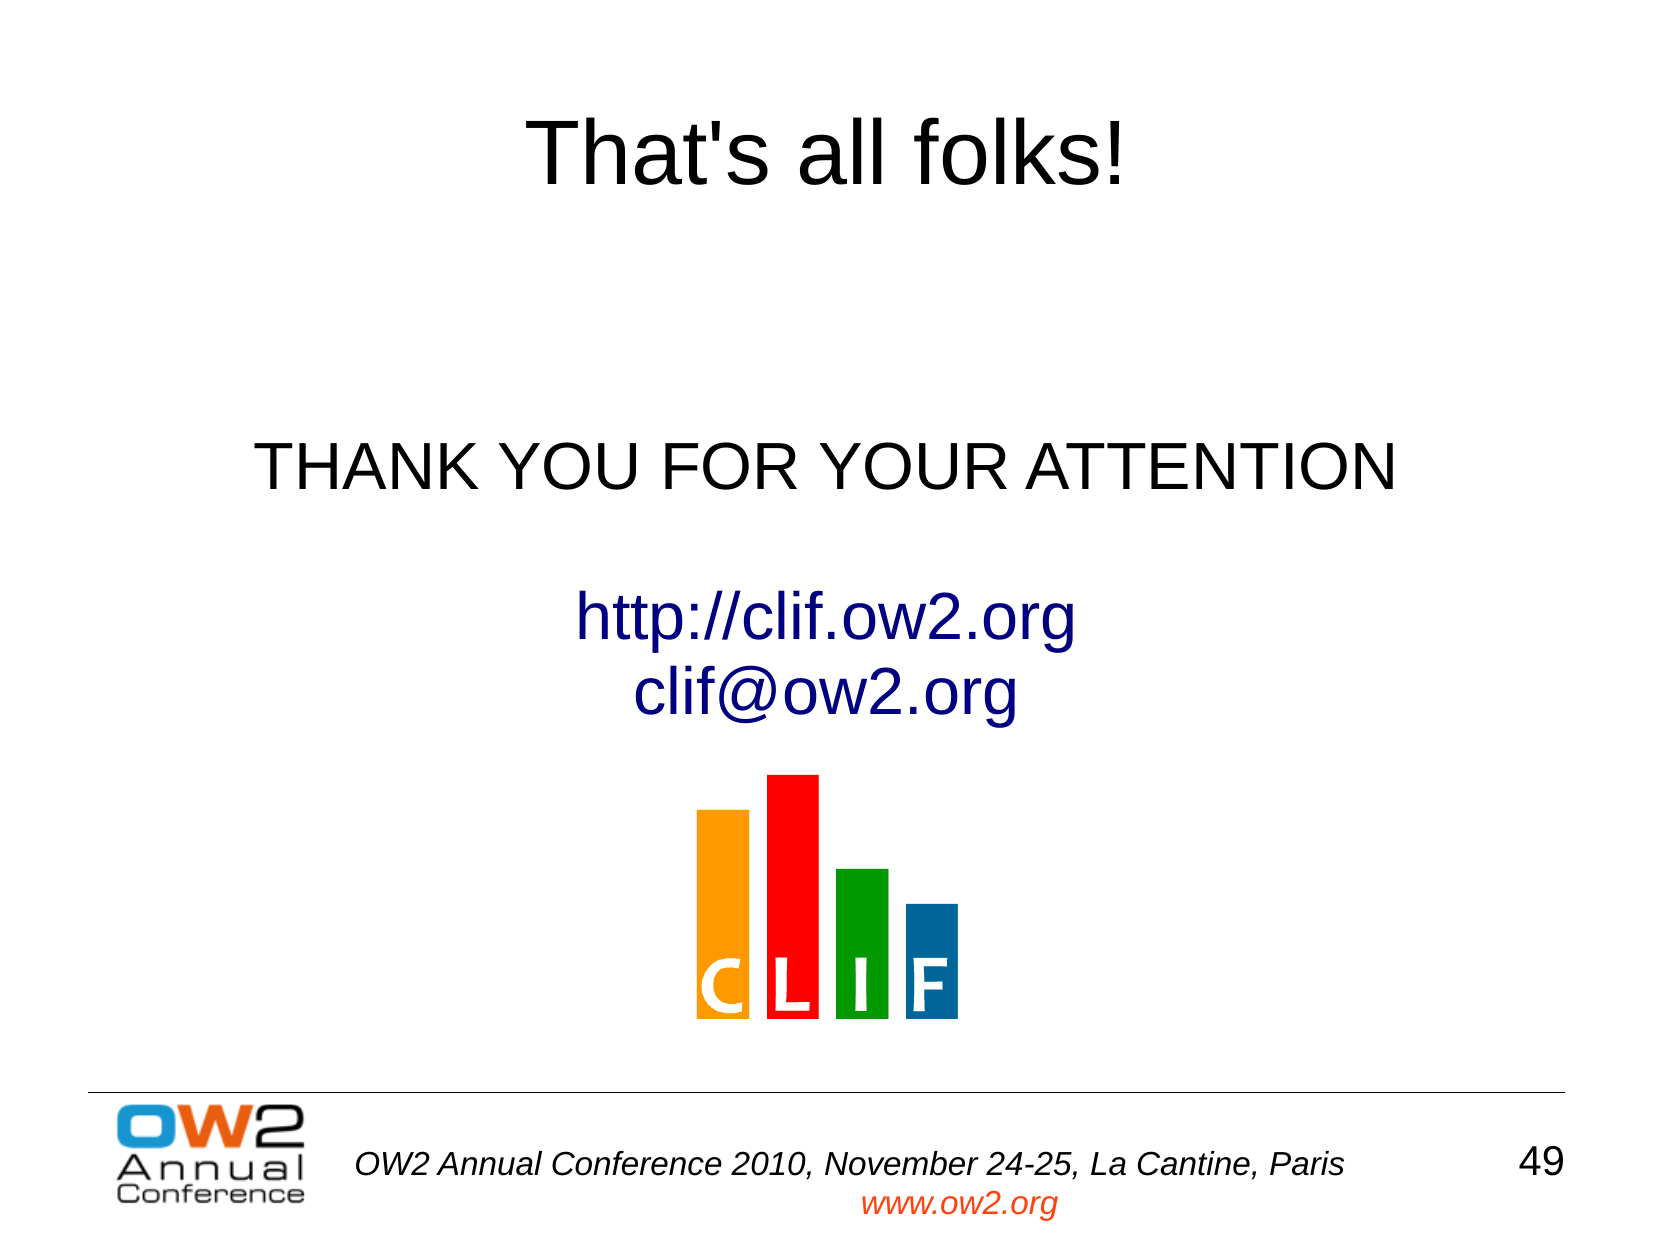

THANK YOU FOR YOUR ATTENTION
http://clif.ow2.org
clif@ow2.org
# That's all folks!